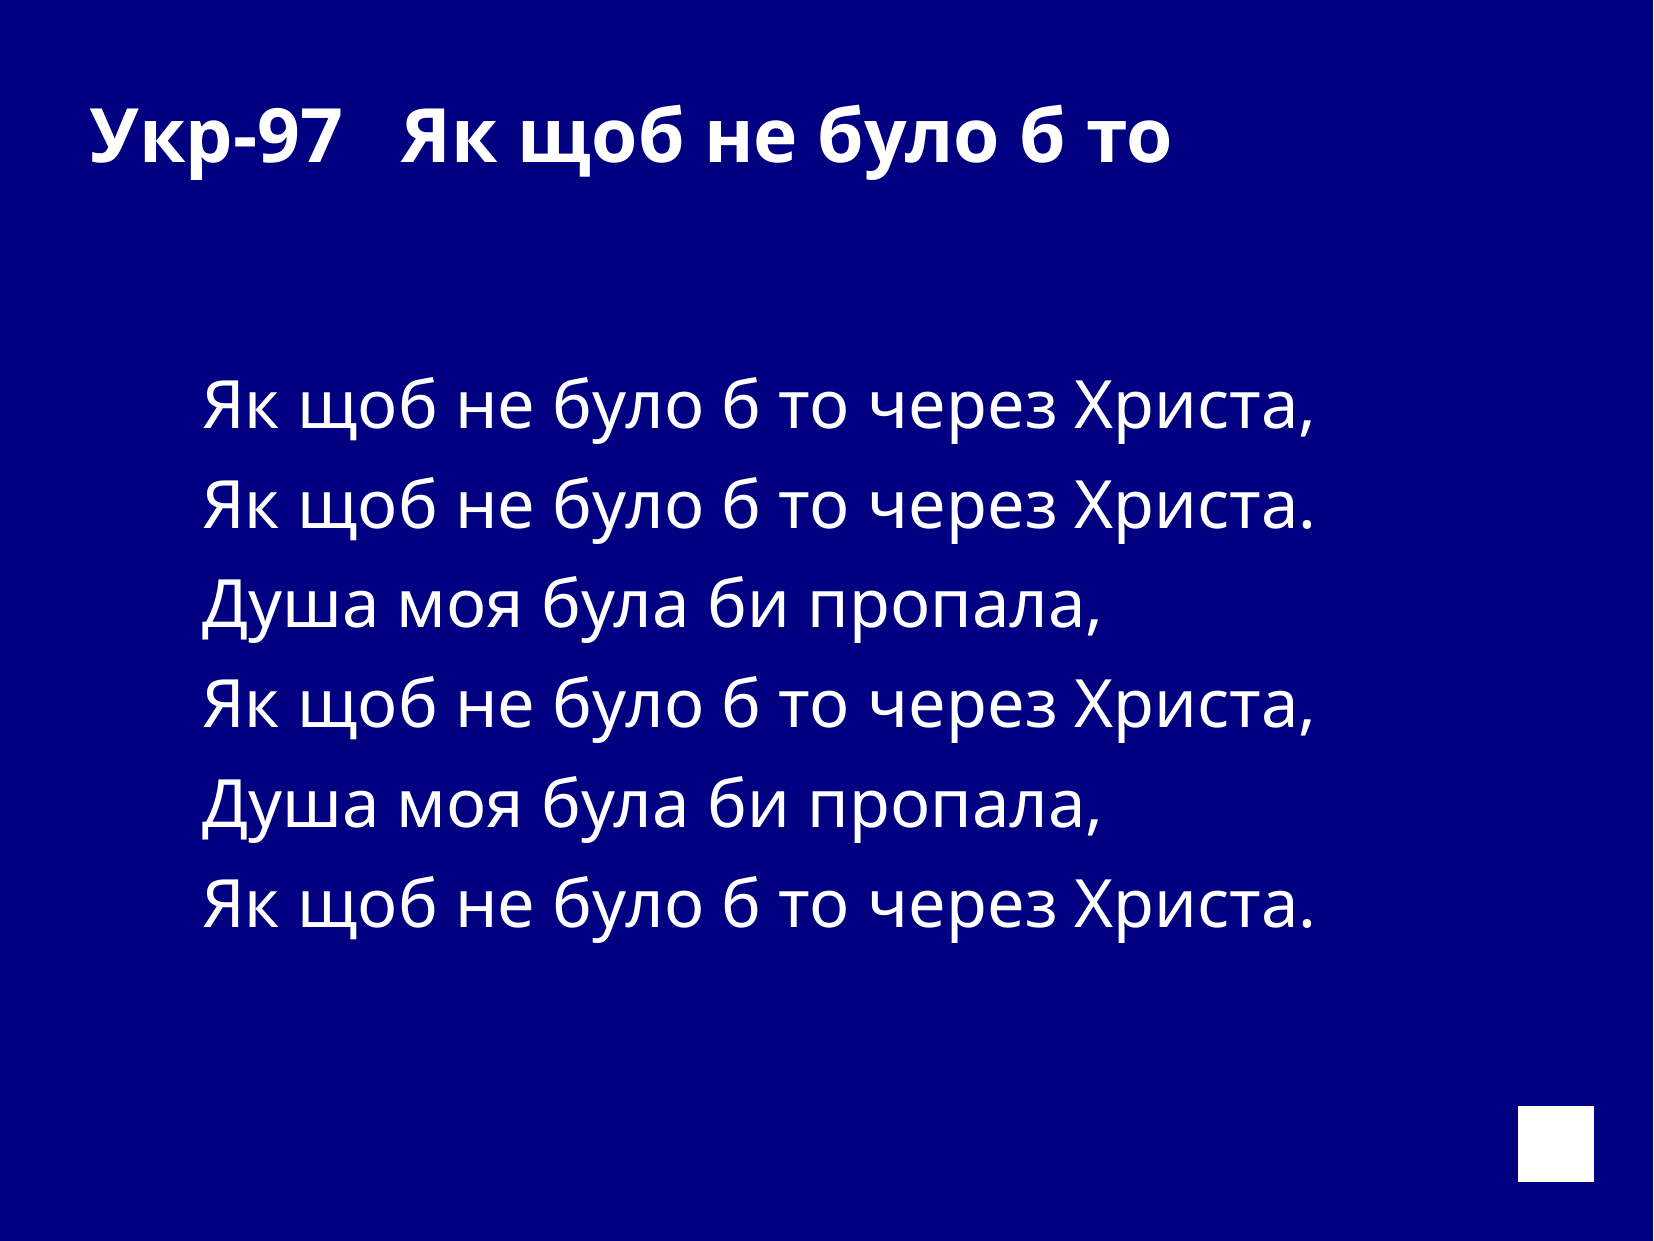

Укр-97 Як щоб не було б то
	Як щоб не було б то через Христа,
	Як щоб не було б то через Христа.
	Душа моя була би пропала,
	Як щоб не було б то через Христа,
	Душа моя була би пропала,
	Як щоб не було б то через Христа.